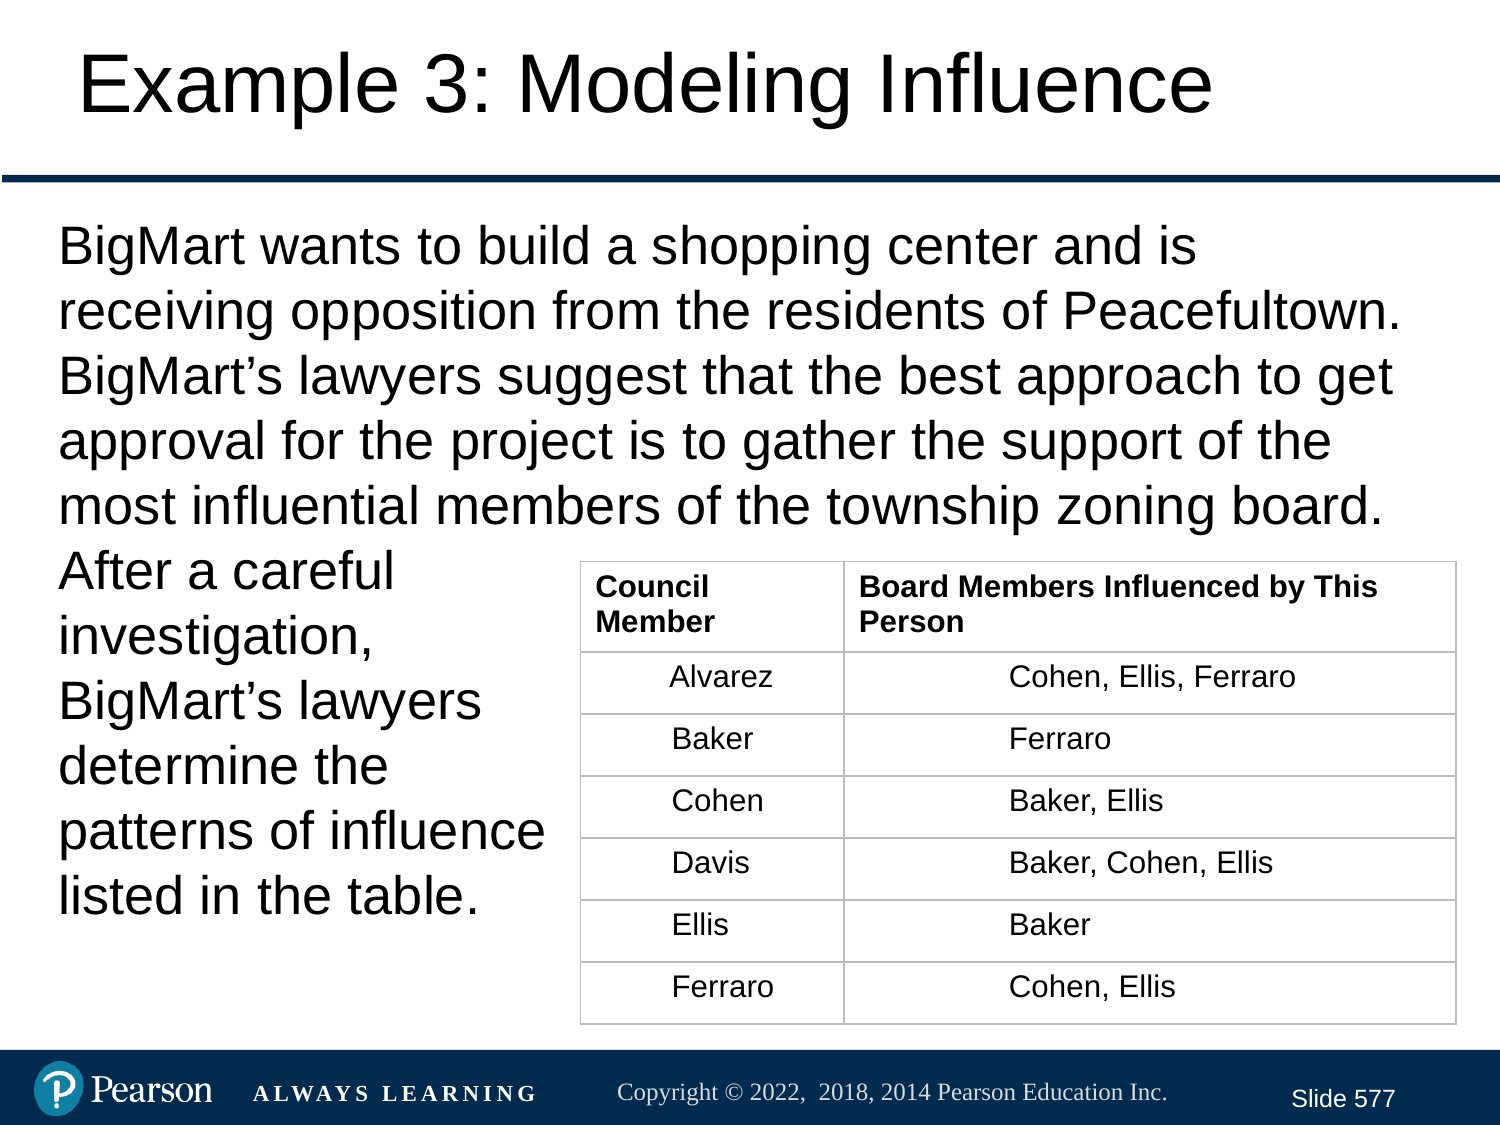

Example 3: Modeling Influence
BigMart wants to build a shopping center and is receiving opposition from the residents of Peacefultown. BigMart’s lawyers suggest that the best approach to get approval for the project is to gather the support of the most influential members of the township zoning board. After a careful
investigation,
BigMart’s lawyers determine the patterns of influence listed in the table.
| Council Member | Board Members Influenced by This Person |
| --- | --- |
| Alvarez | Cohen, Ellis, Ferraro |
| Baker | Ferraro |
| Cohen | Baker, Ellis |
| Davis | Baker, Cohen, Ellis |
| Ellis | Baker |
| Ferraro | Cohen, Ellis |